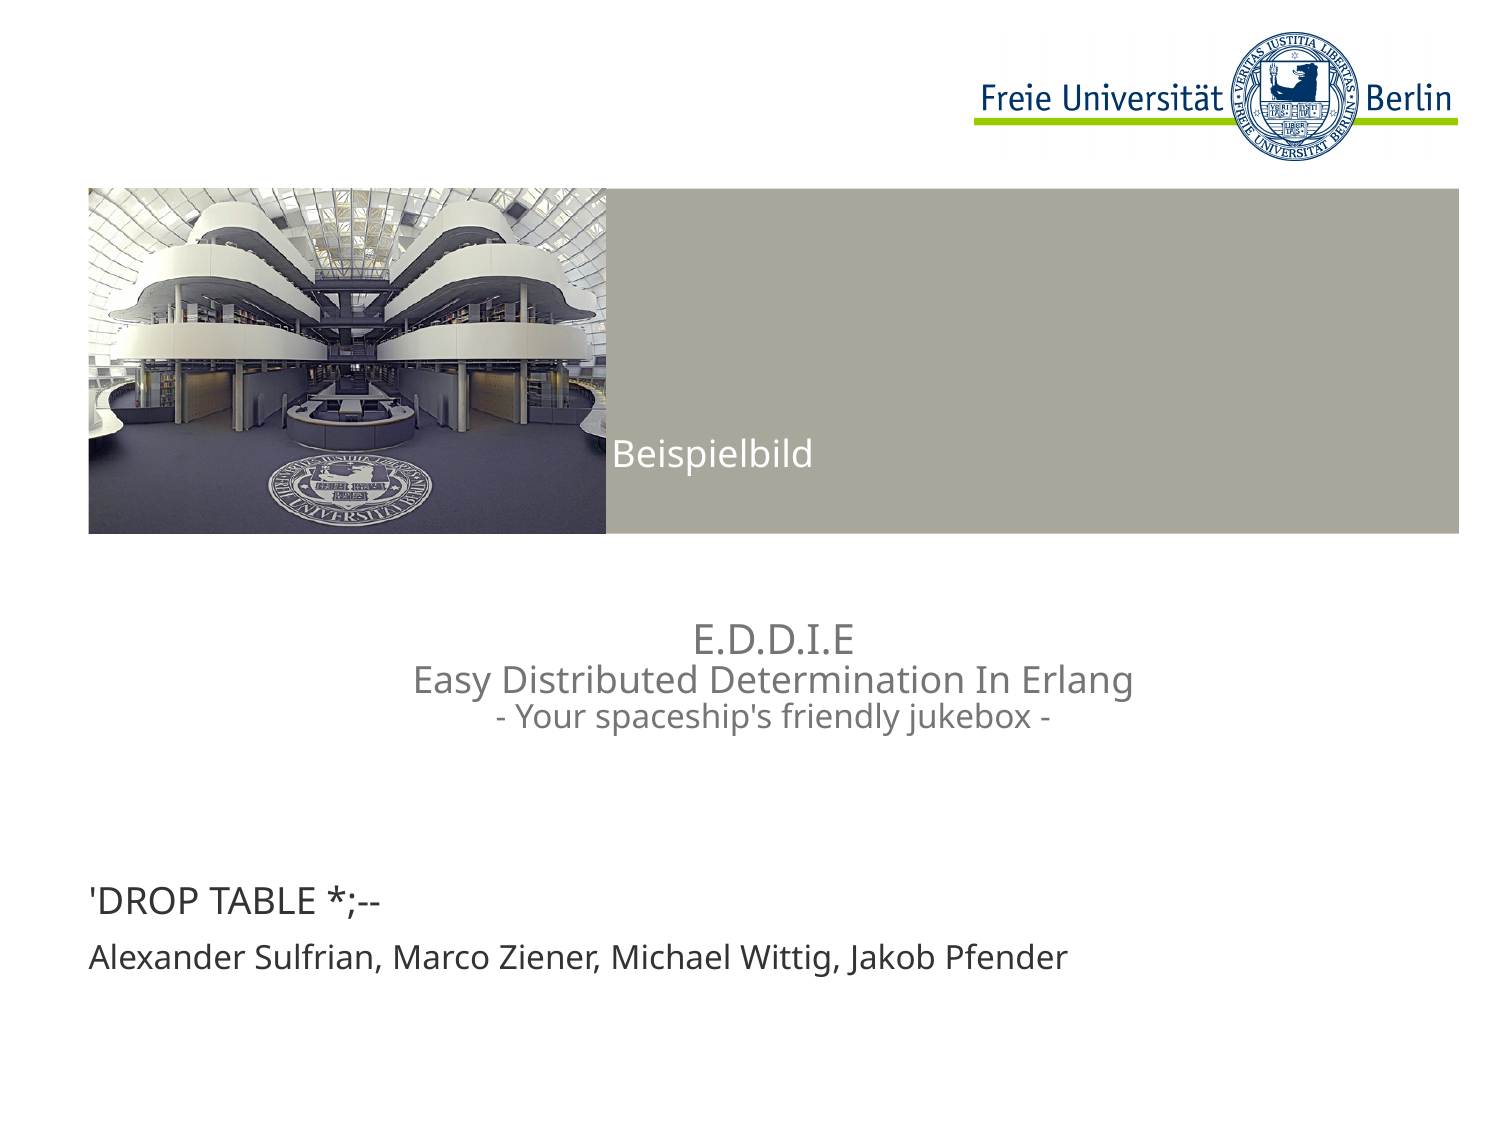

# E.D.D.I.E Easy Distributed Determination In Erlang - Your spaceship's friendly jukebox -
'DROP TABLE *;--
Alexander Sulfrian, Marco Ziener, Michael Wittig, Jakob Pfender